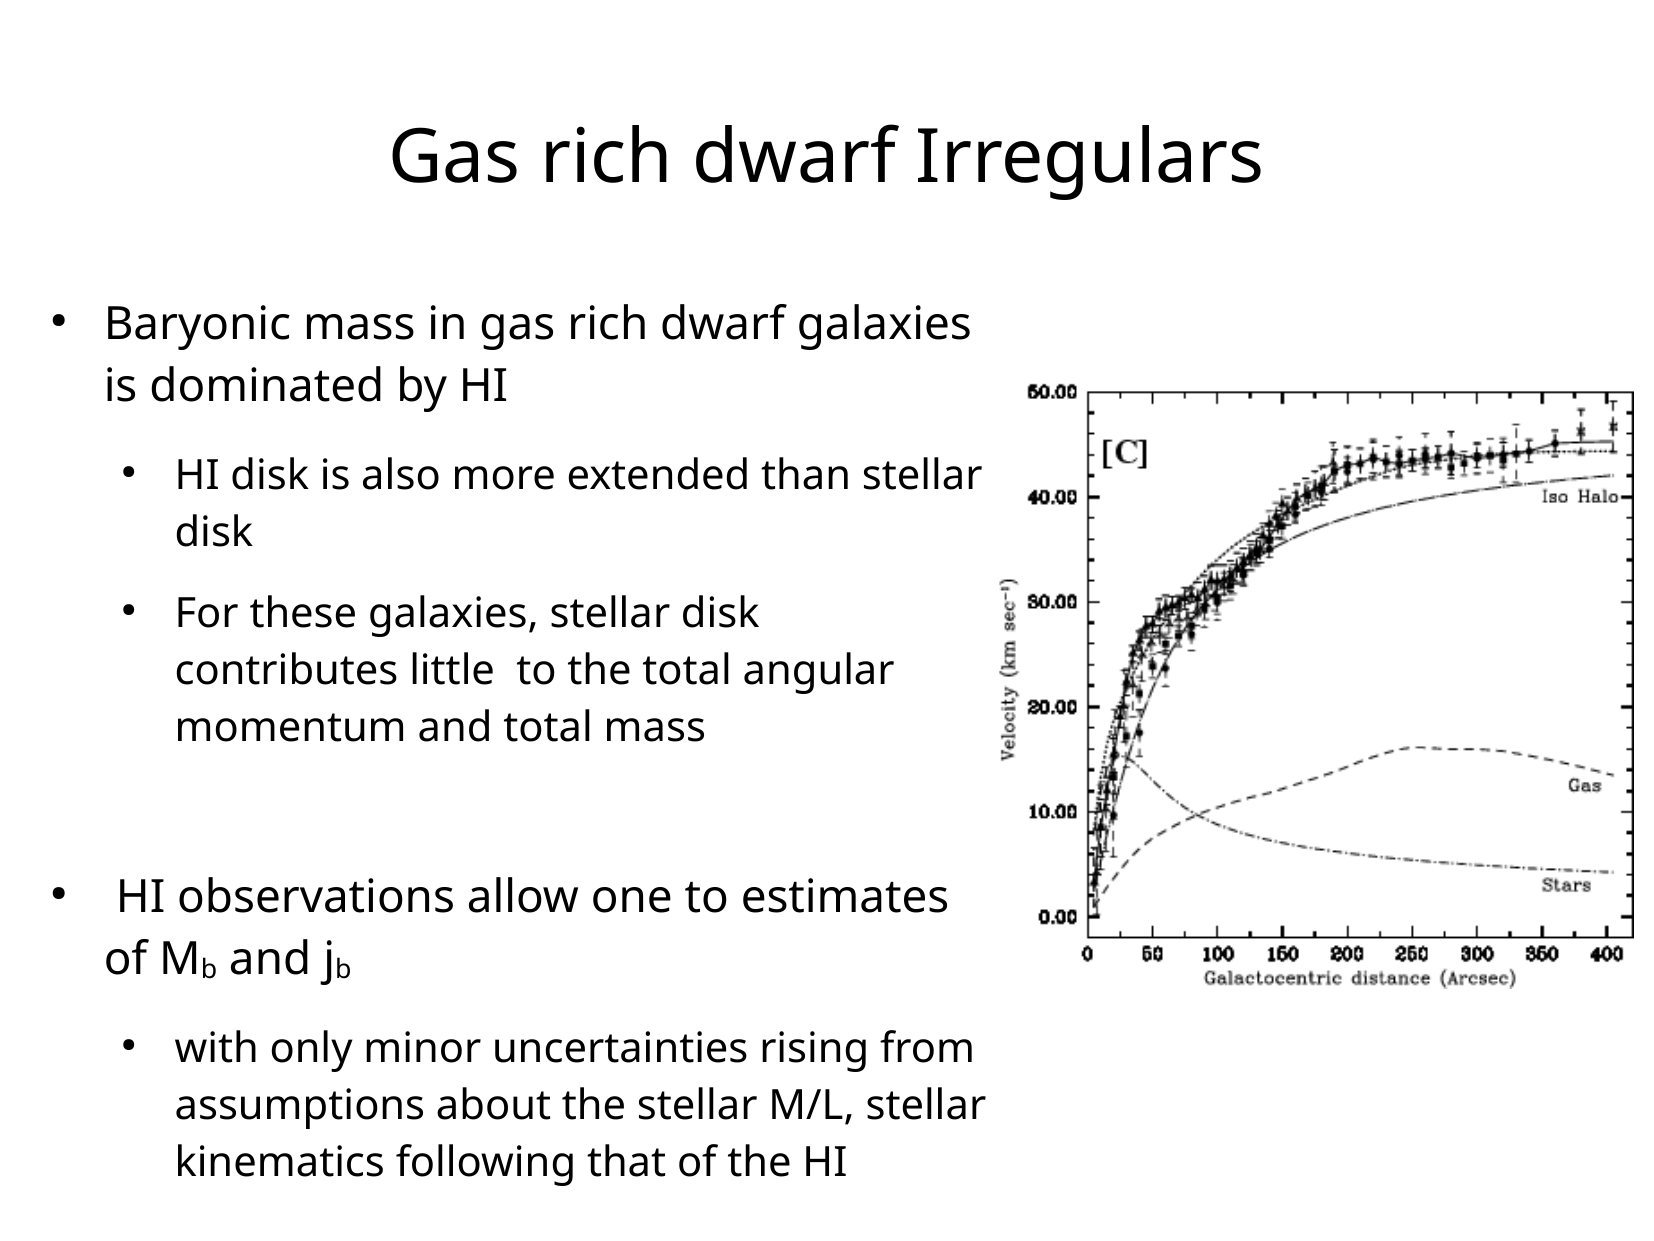

# Gas rich dwarf Irregulars
Baryonic mass in gas rich dwarf galaxies is dominated by HI
HI disk is also more extended than stellar disk
For these galaxies, stellar disk contributes little to the total angular momentum and total mass
 HI observations allow one to estimates of Mb and jb
with only minor uncertainties rising from assumptions about the stellar M/L, stellar kinematics following that of the HI